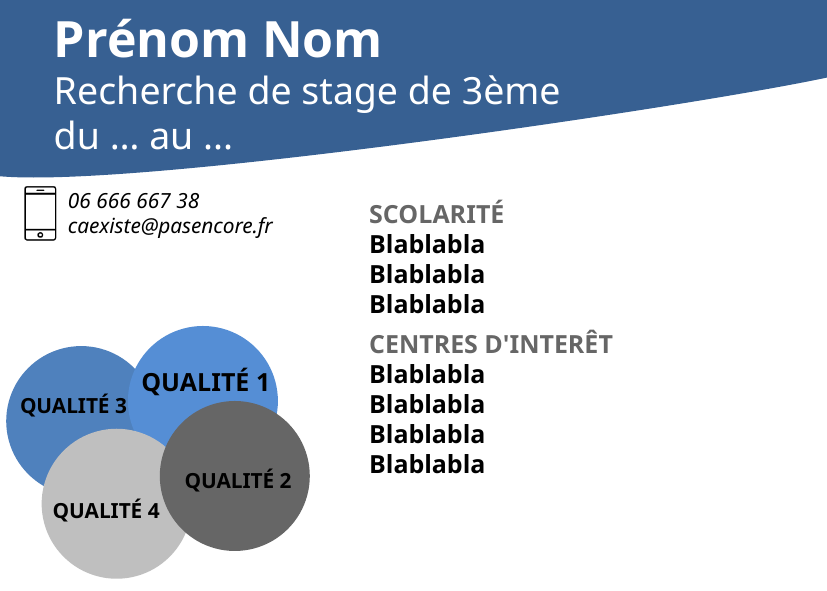

Prénom Nom
Recherche de stage de 3ème
du … au ...
06 666 667 38
caexiste@pasencore.fr
SCOLARITÉ
Blablabla
Blablabla
Blablabla
CENTRES D'INTERÊT
Blablabla
Blablabla
Blablabla
Blablabla
QUALITÉ 1
QUALITÉ 3
QUALITÉ 2
QUALITÉ 4